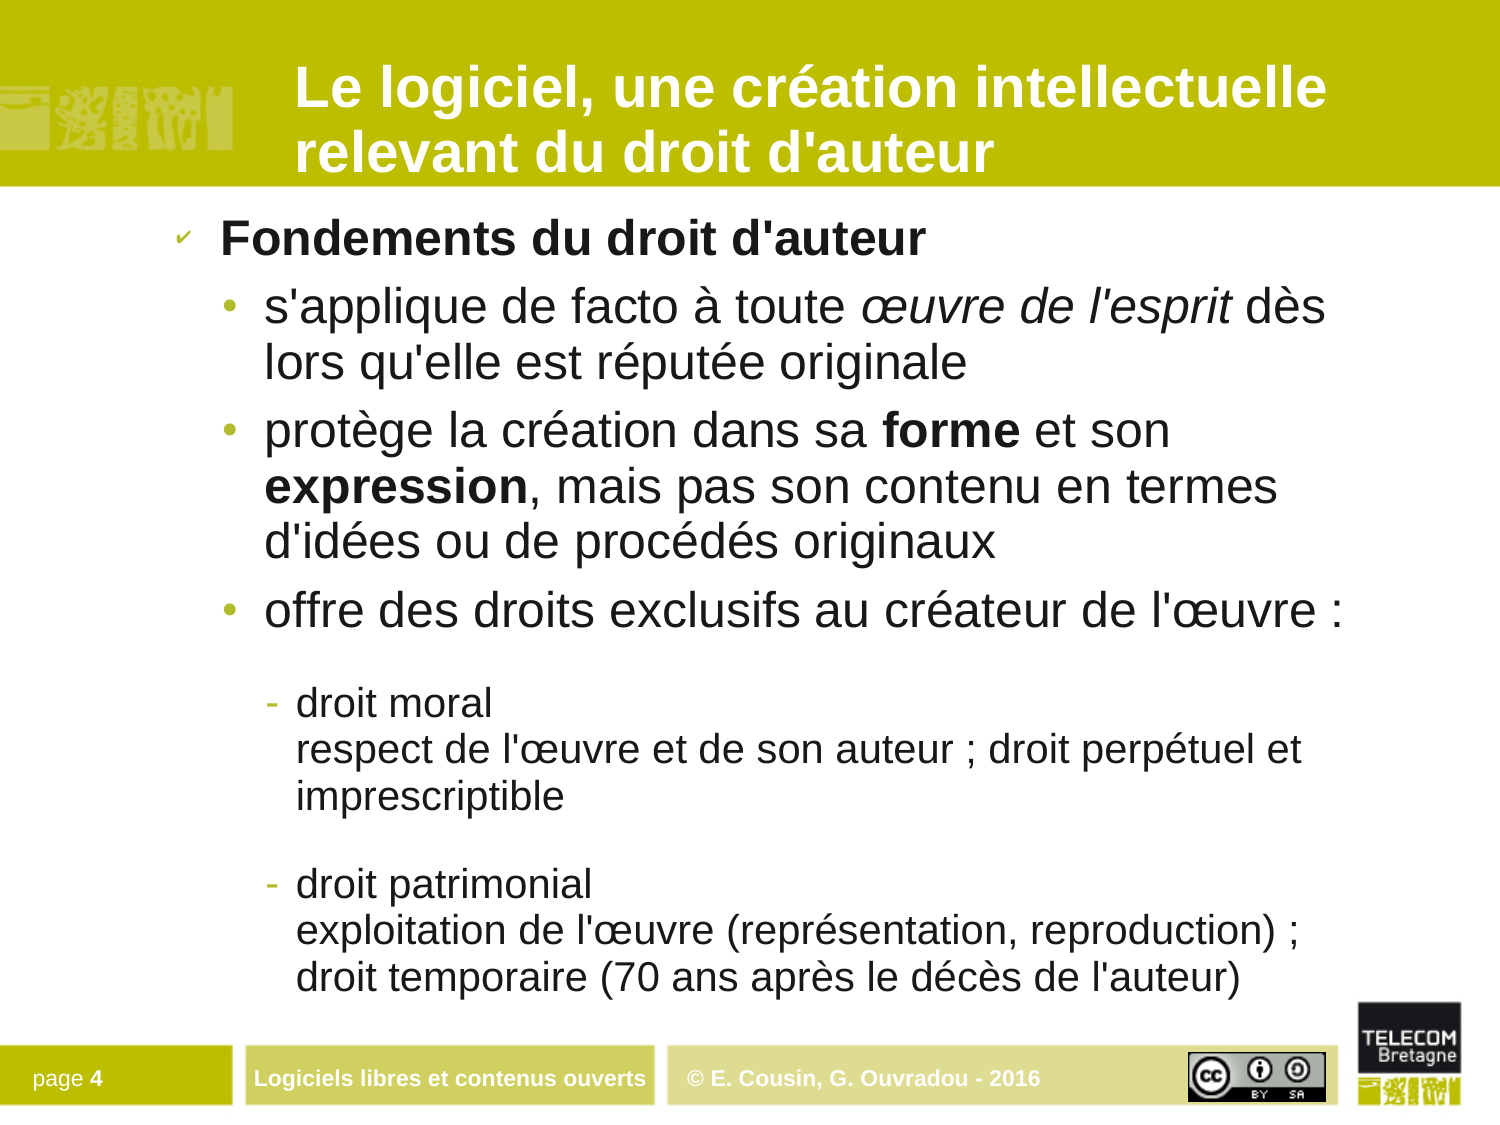

# Le logiciel, une création intellectuelle relevant du droit d'auteur
Fondements du droit d'auteur
s'applique de facto à toute œuvre de l'esprit dès lors qu'elle est réputée originale
protège la création dans sa forme et son expression, mais pas son contenu en termes d'idées ou de procédés originaux
offre des droits exclusifs au créateur de l'œuvre :
droit moral
respect de l'œuvre et de son auteur ; droit perpétuel et imprescriptible
droit patrimonial
exploitation de l'œuvre (représentation, reproduction) ; droit temporaire (70 ans après le décès de l'auteur)
4
© E. Cousin, G. Ouvradou - 2016